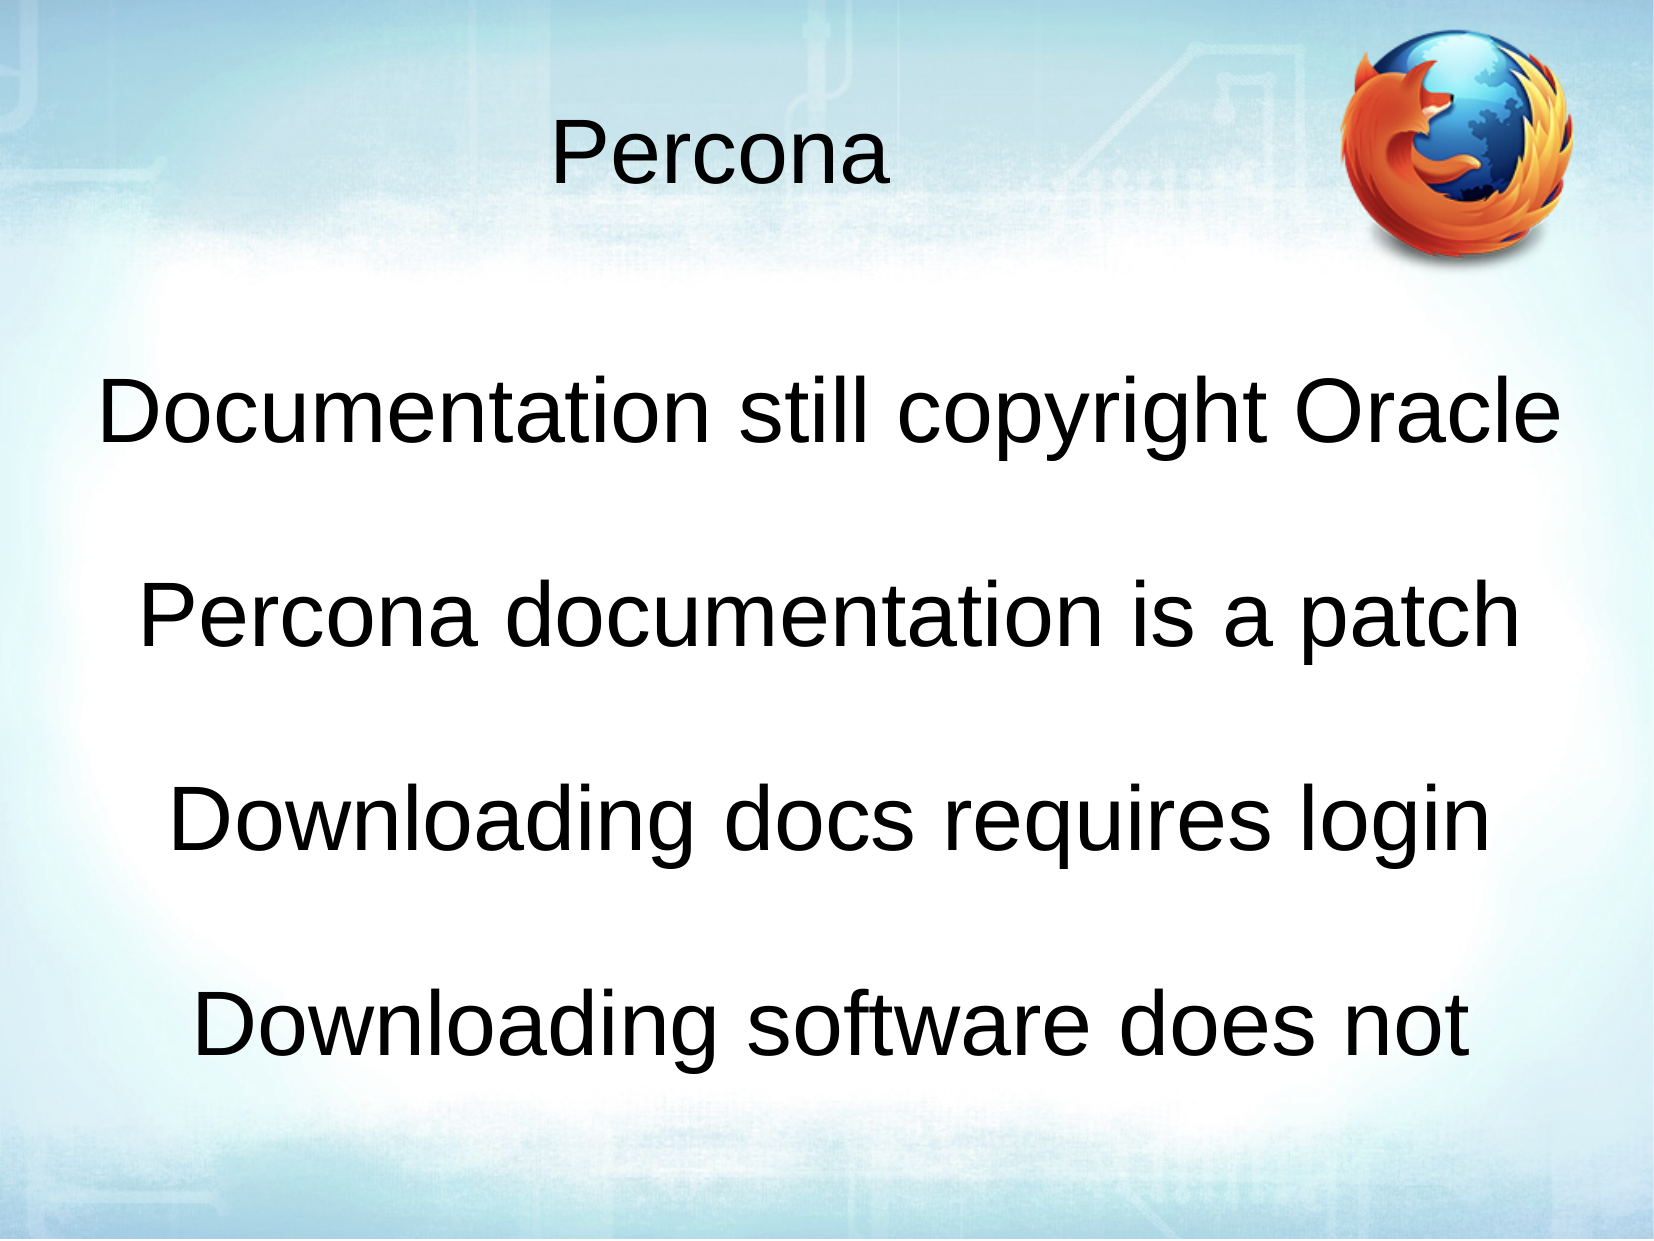

# Percona
Documentation still copyright Oracle
Percona documentation is a patch
Downloading docs requires login
Downloading software does not